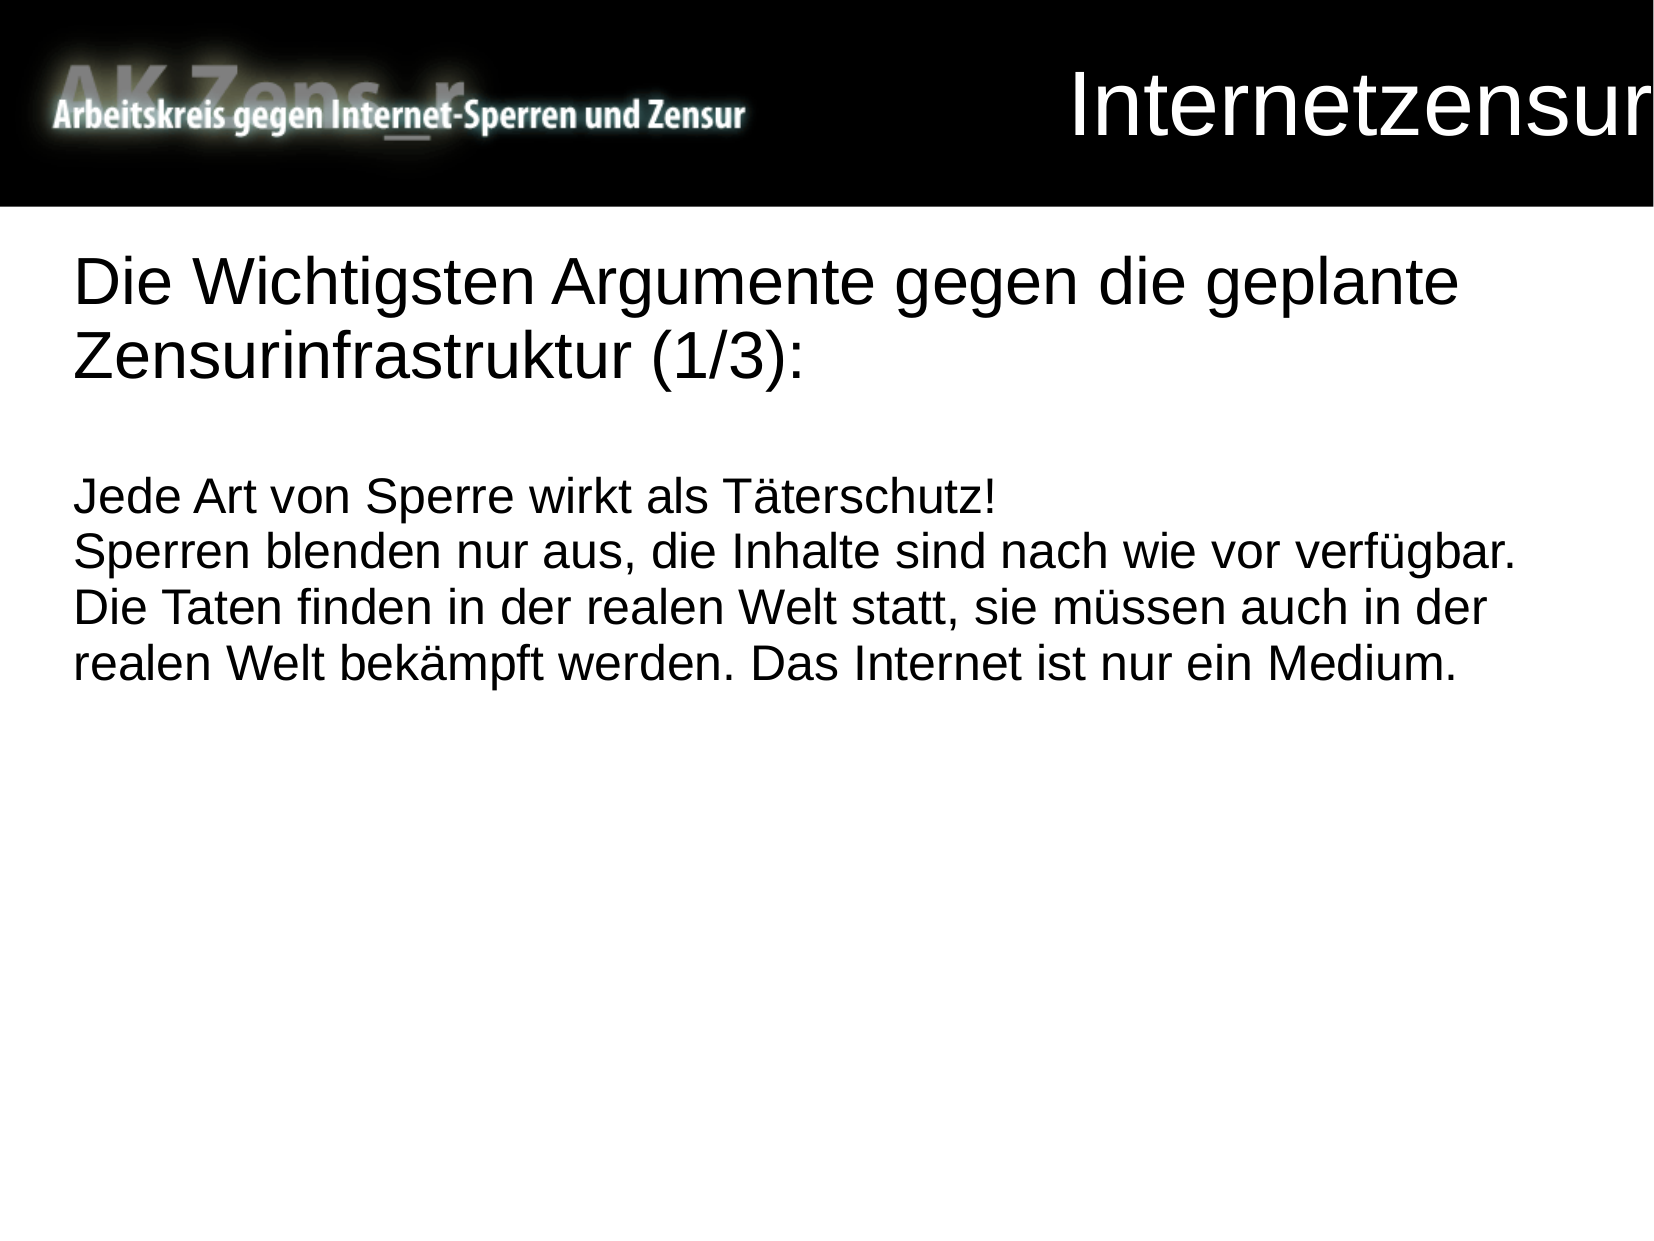

# Internetzensur
Die Wichtigsten Argumente gegen die geplante Zensurinfrastruktur (1/3):
Jede Art von Sperre wirkt als Täterschutz!
Sperren blenden nur aus, die Inhalte sind nach wie vor verfügbar.
Die Taten finden in der realen Welt statt, sie müssen auch in der realen Welt bekämpft werden. Das Internet ist nur ein Medium.